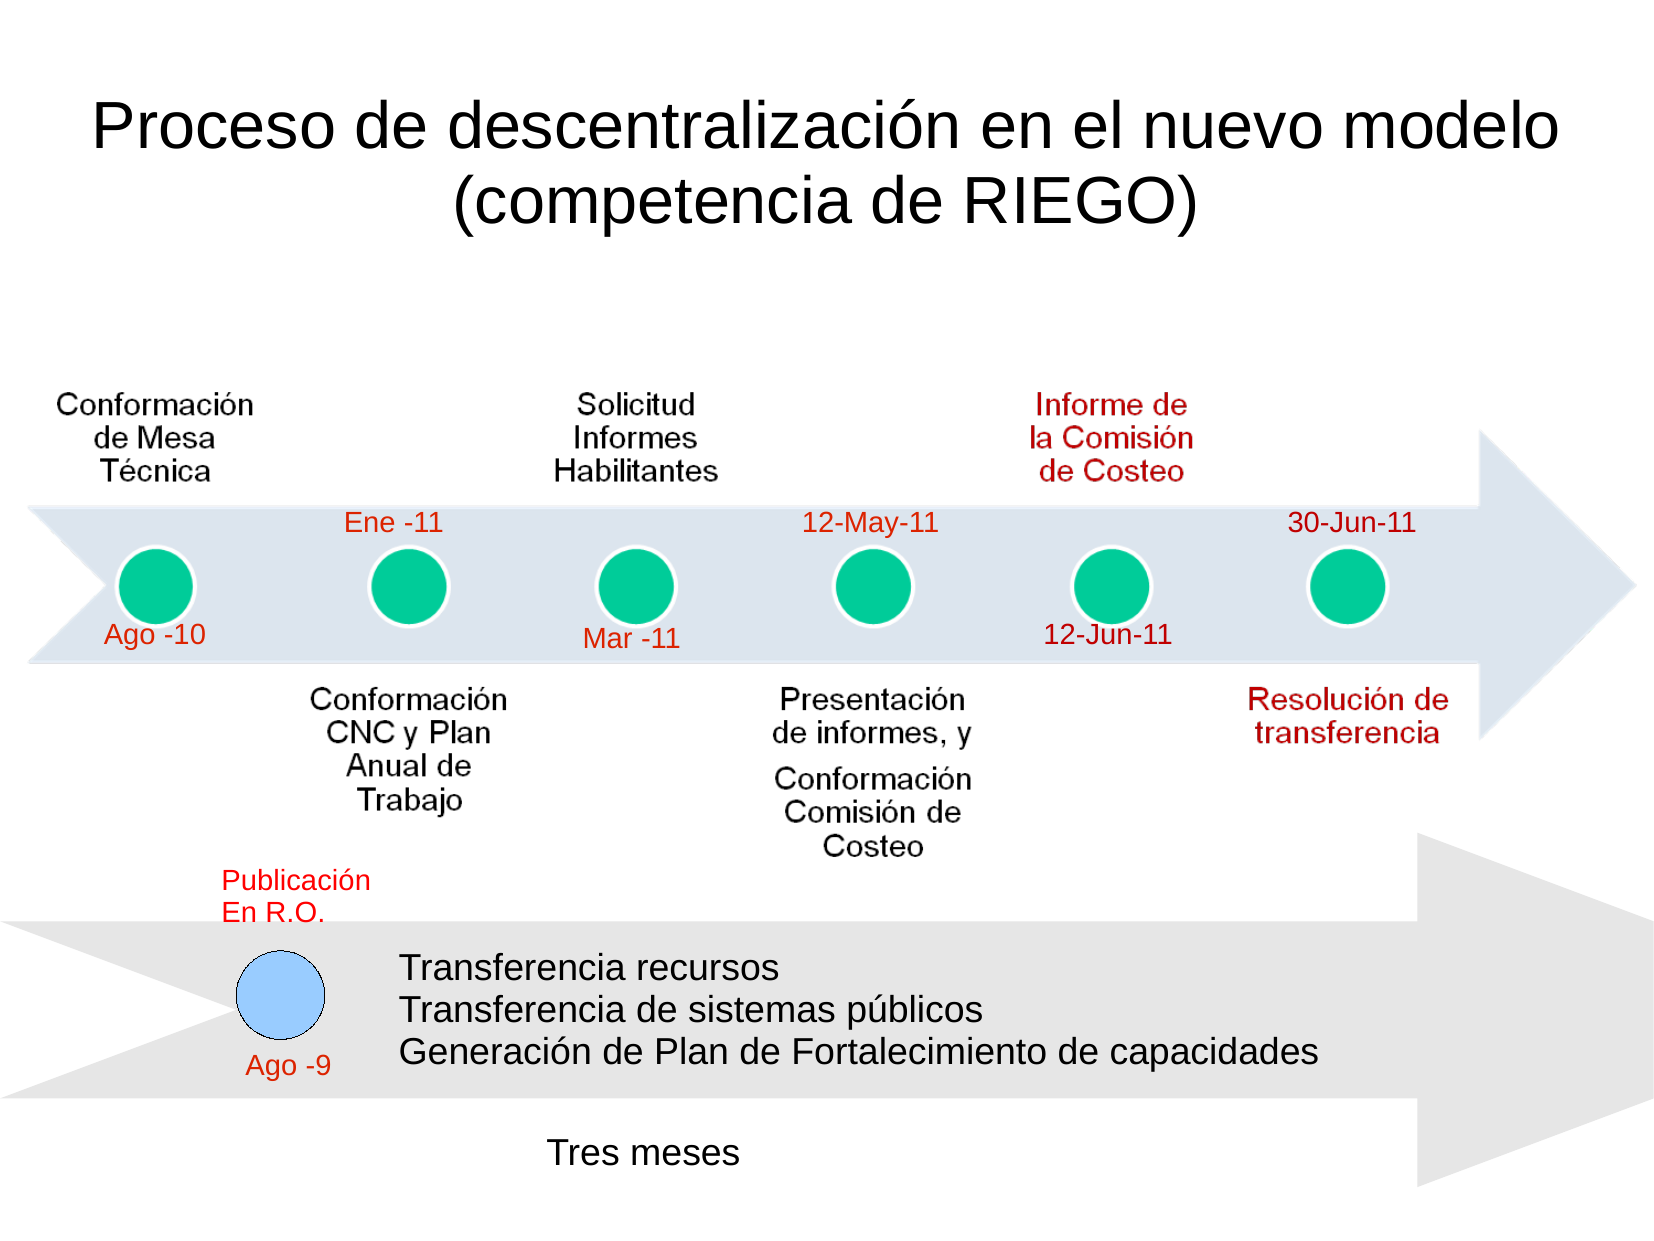

Proceso de descentralización en el nuevo modelo (competencia de RIEGO)
Ene -11
12-May-11
30-Jun-11
Ago -10
12-Jun-11
Mar -11
Publicación
En R.O.
Transferencia recursos
Transferencia de sistemas públicos
Generación de Plan de Fortalecimiento de capacidades
Ago -9
Tres meses